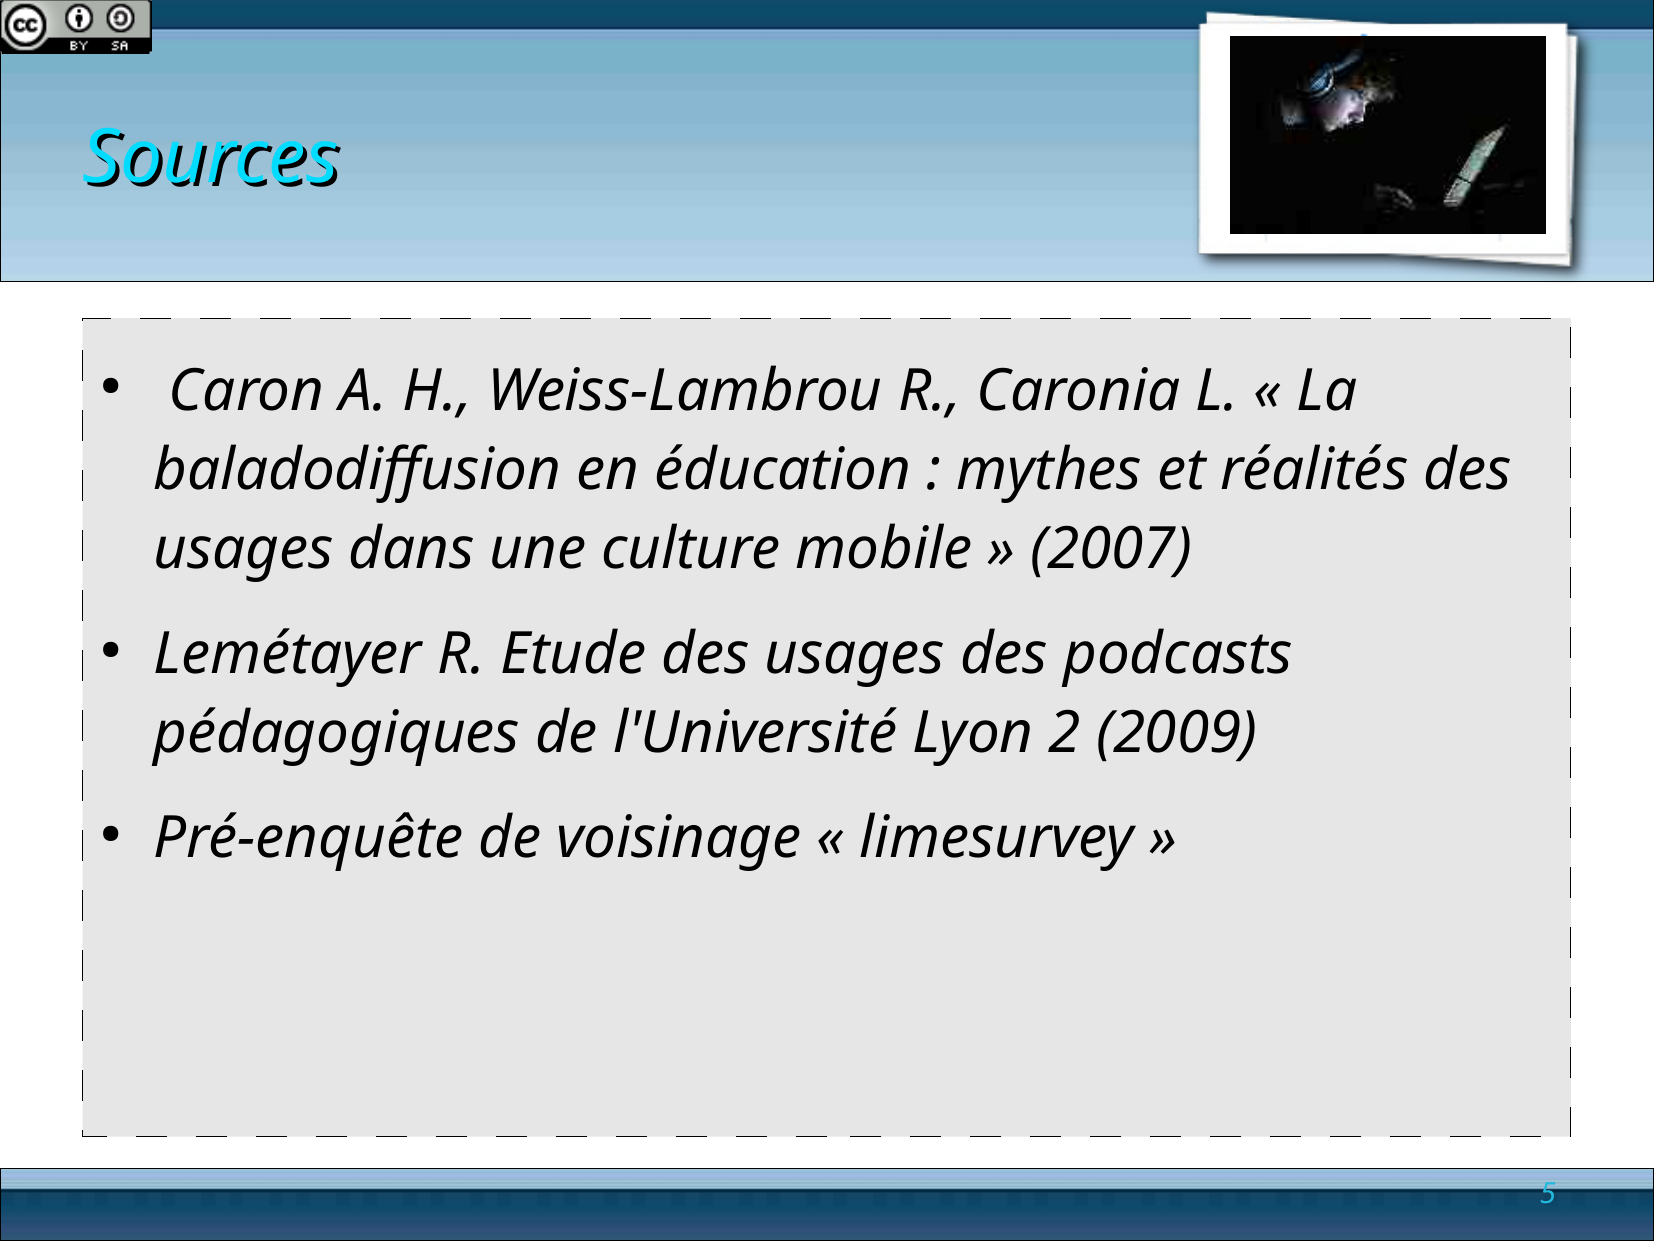

# Sources
 Caron A. H., Weiss-Lambrou R., Caronia L. « La baladodiffusion en éducation : mythes et réalités des usages dans une culture mobile » (2007)
Lemétayer R. Etude des usages des podcasts pédagogiques de l'Université Lyon 2 (2009)
Pré-enquête de voisinage « limesurvey »